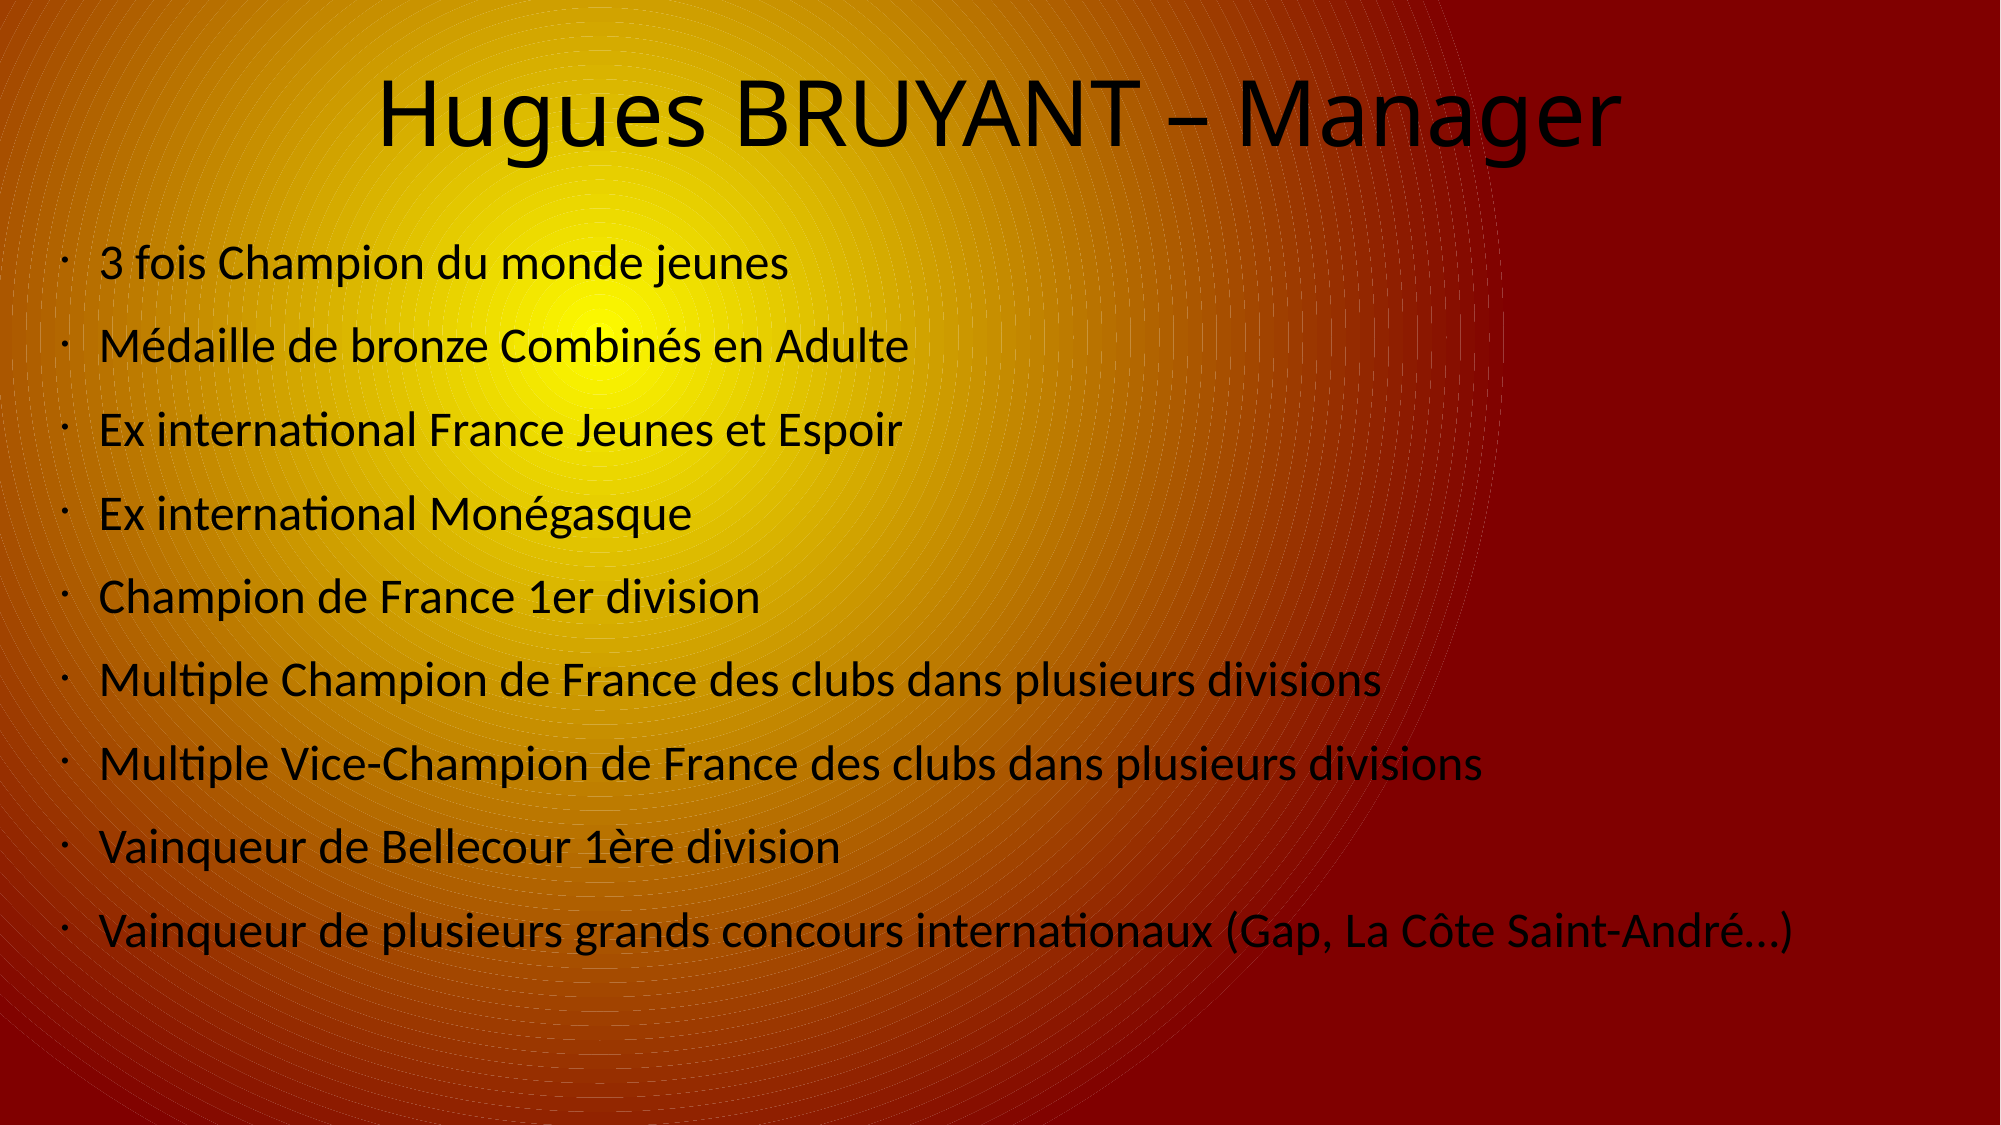

# Hugues BRUYANT – Manager
3 fois Champion du monde jeunes
Médaille de bronze Combinés en Adulte
Ex international France Jeunes et Espoir
Ex international Monégasque
Champion de France 1er division
Multiple Champion de France des clubs dans plusieurs divisions
Multiple Vice-Champion de France des clubs dans plusieurs divisions
Vainqueur de Bellecour 1ère division
Vainqueur de plusieurs grands concours internationaux (Gap, La Côte Saint-André…)